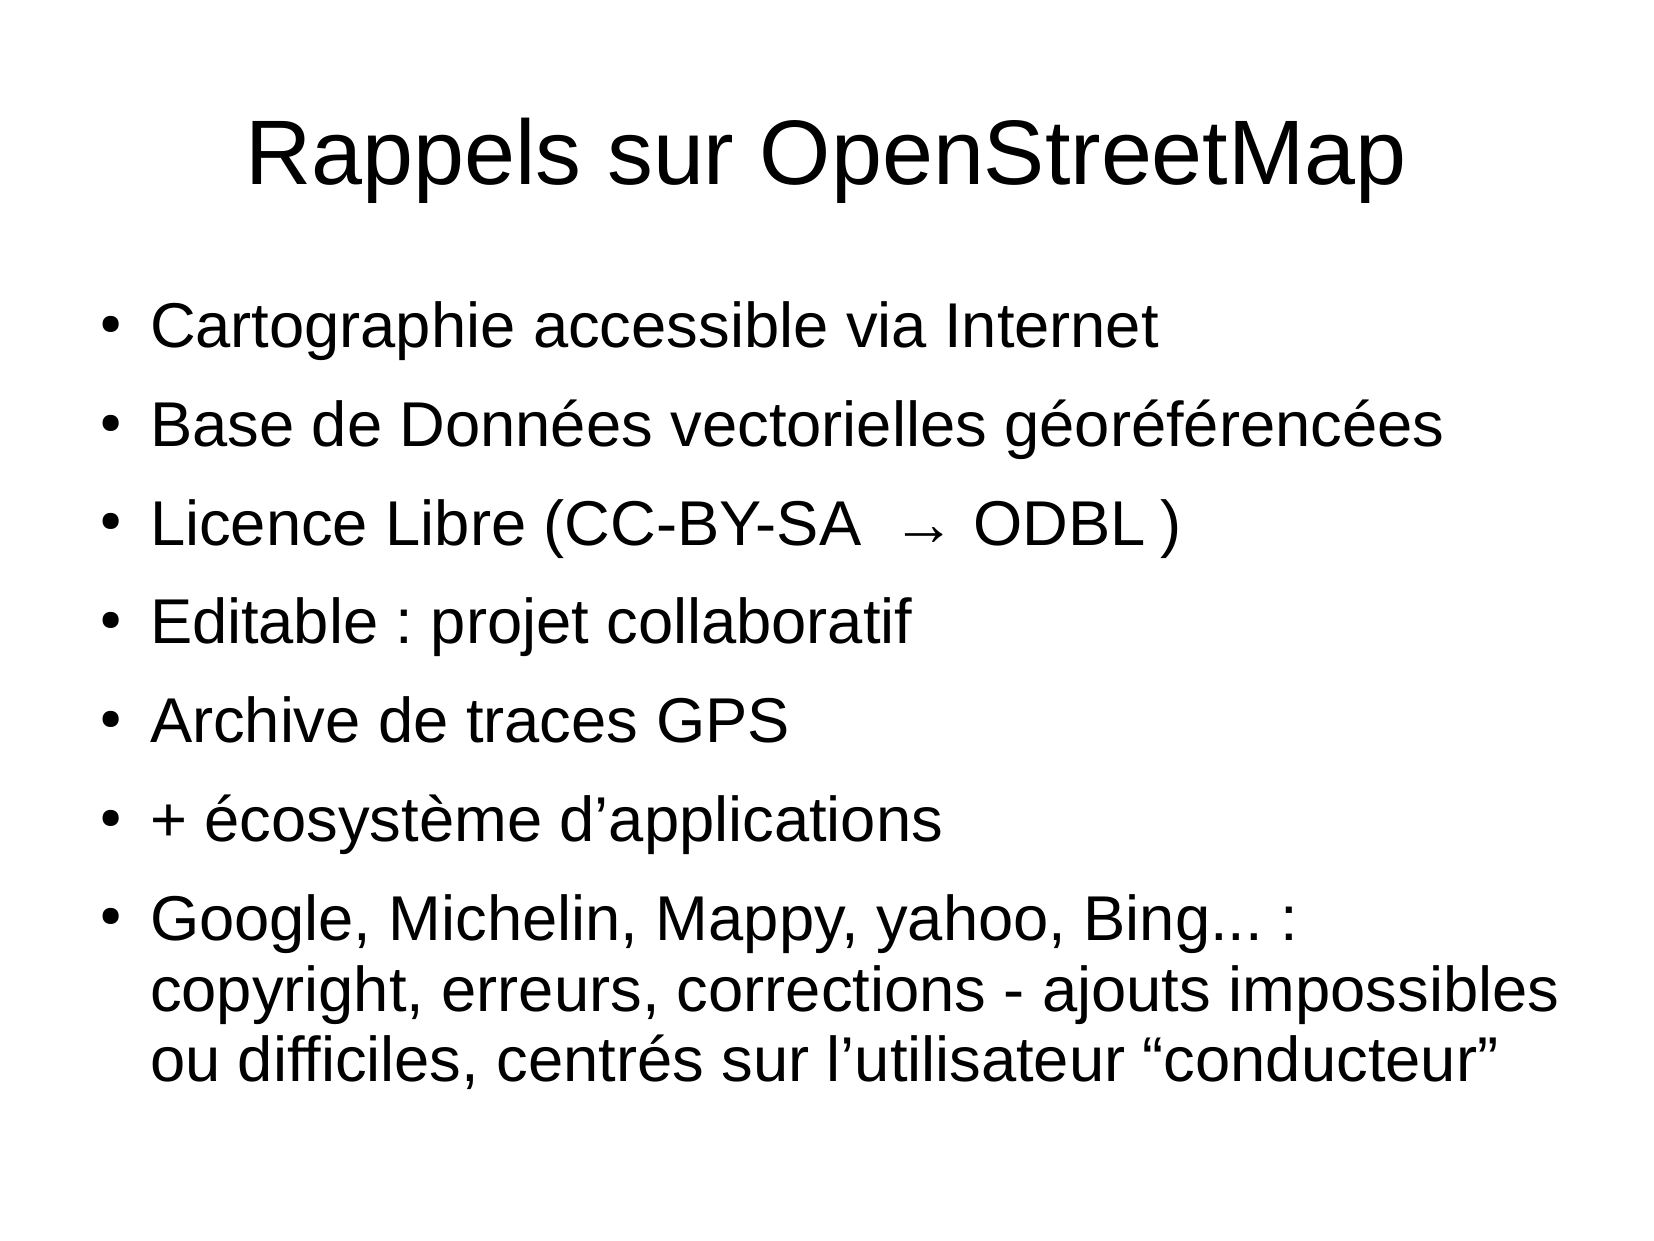

# Rappels sur OpenStreetMap
Cartographie accessible via Internet
Base de Données vectorielles géoréférencées
Licence Libre (CC-BY-SA → ODBL )
Editable : projet collaboratif
Archive de traces GPS
+ écosystème d’applications
Google, Michelin, Mappy, yahoo, Bing... : copyright, erreurs, corrections - ajouts impossibles ou difficiles, centrés sur l’utilisateur “conducteur”